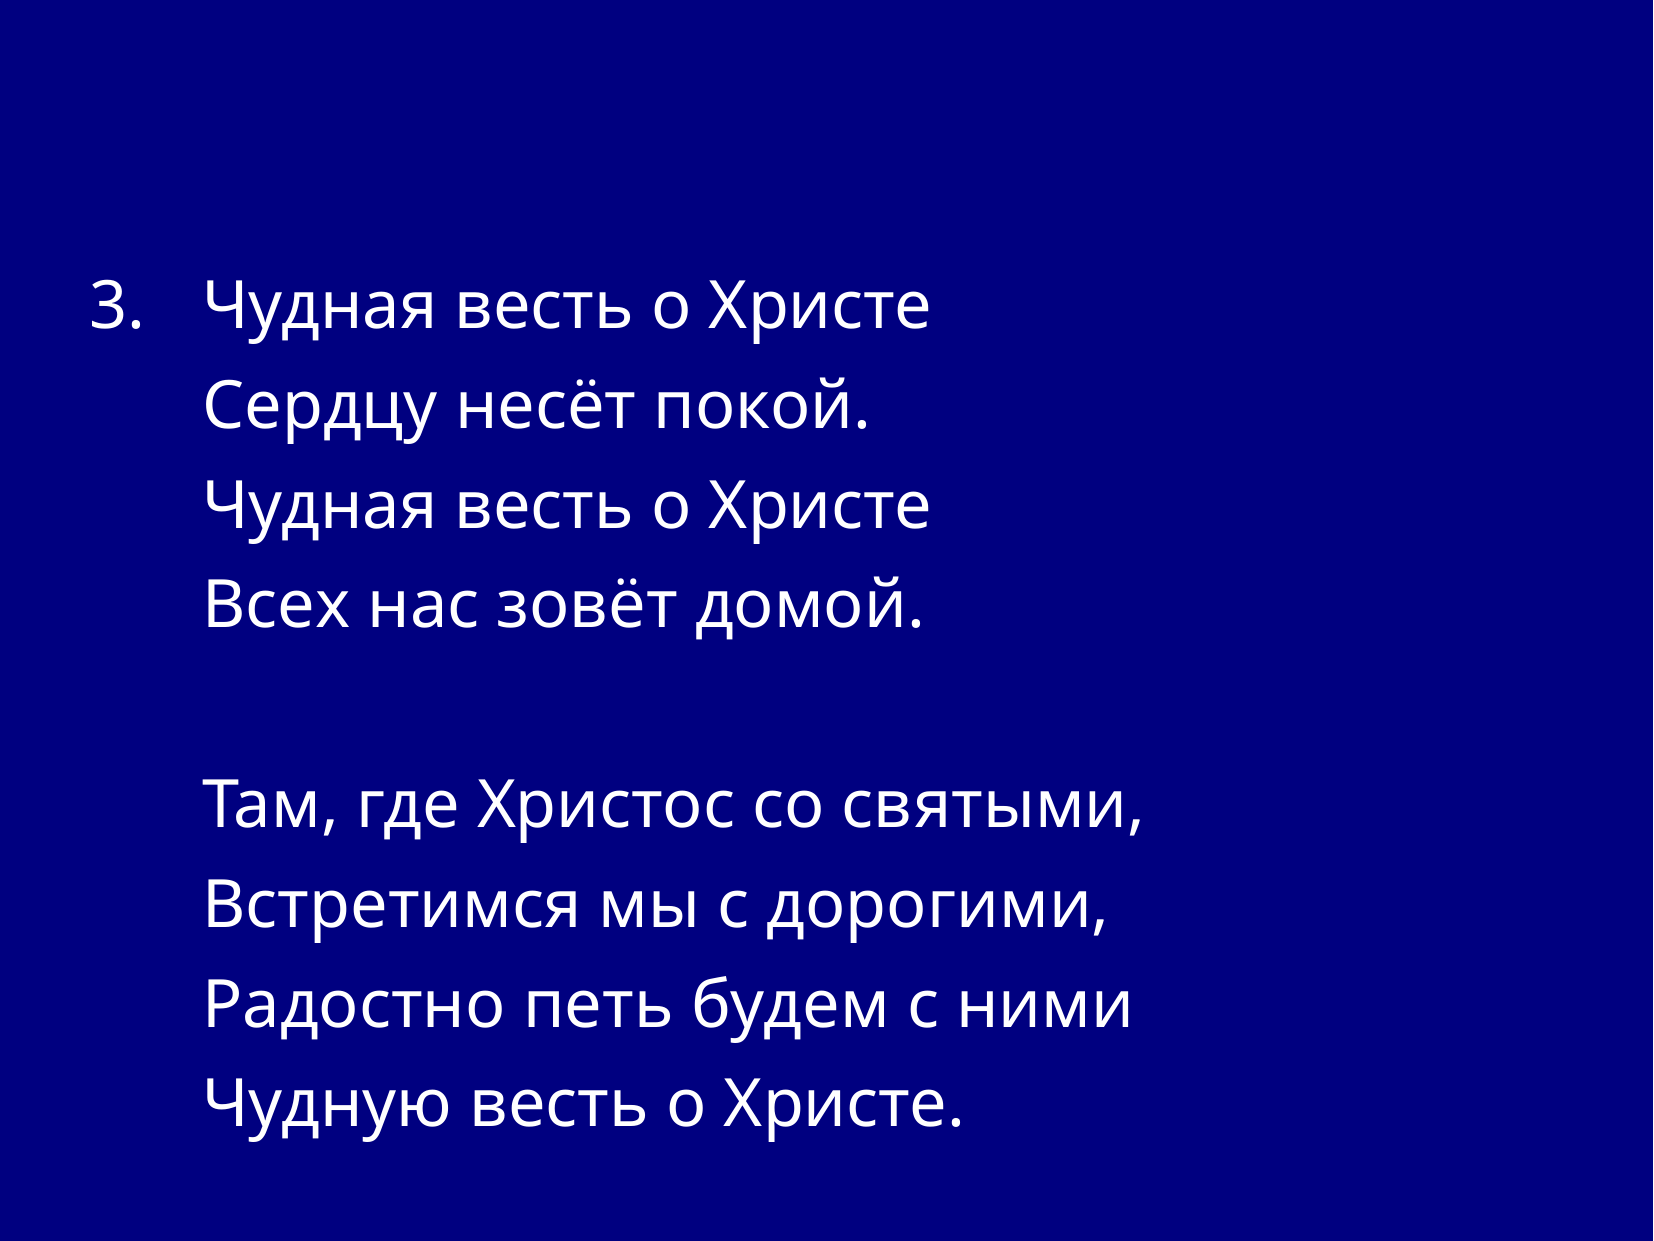

3.	Чудная весть о Христе
	Сердцу несёт покой.
	Чудная весть о Христе
	Всех нас зовёт домой.
	Там, где Христос со святыми,
	Встретимся мы с дорогими,
	Радостно петь будем с ними
	Чудную весть о Христе.